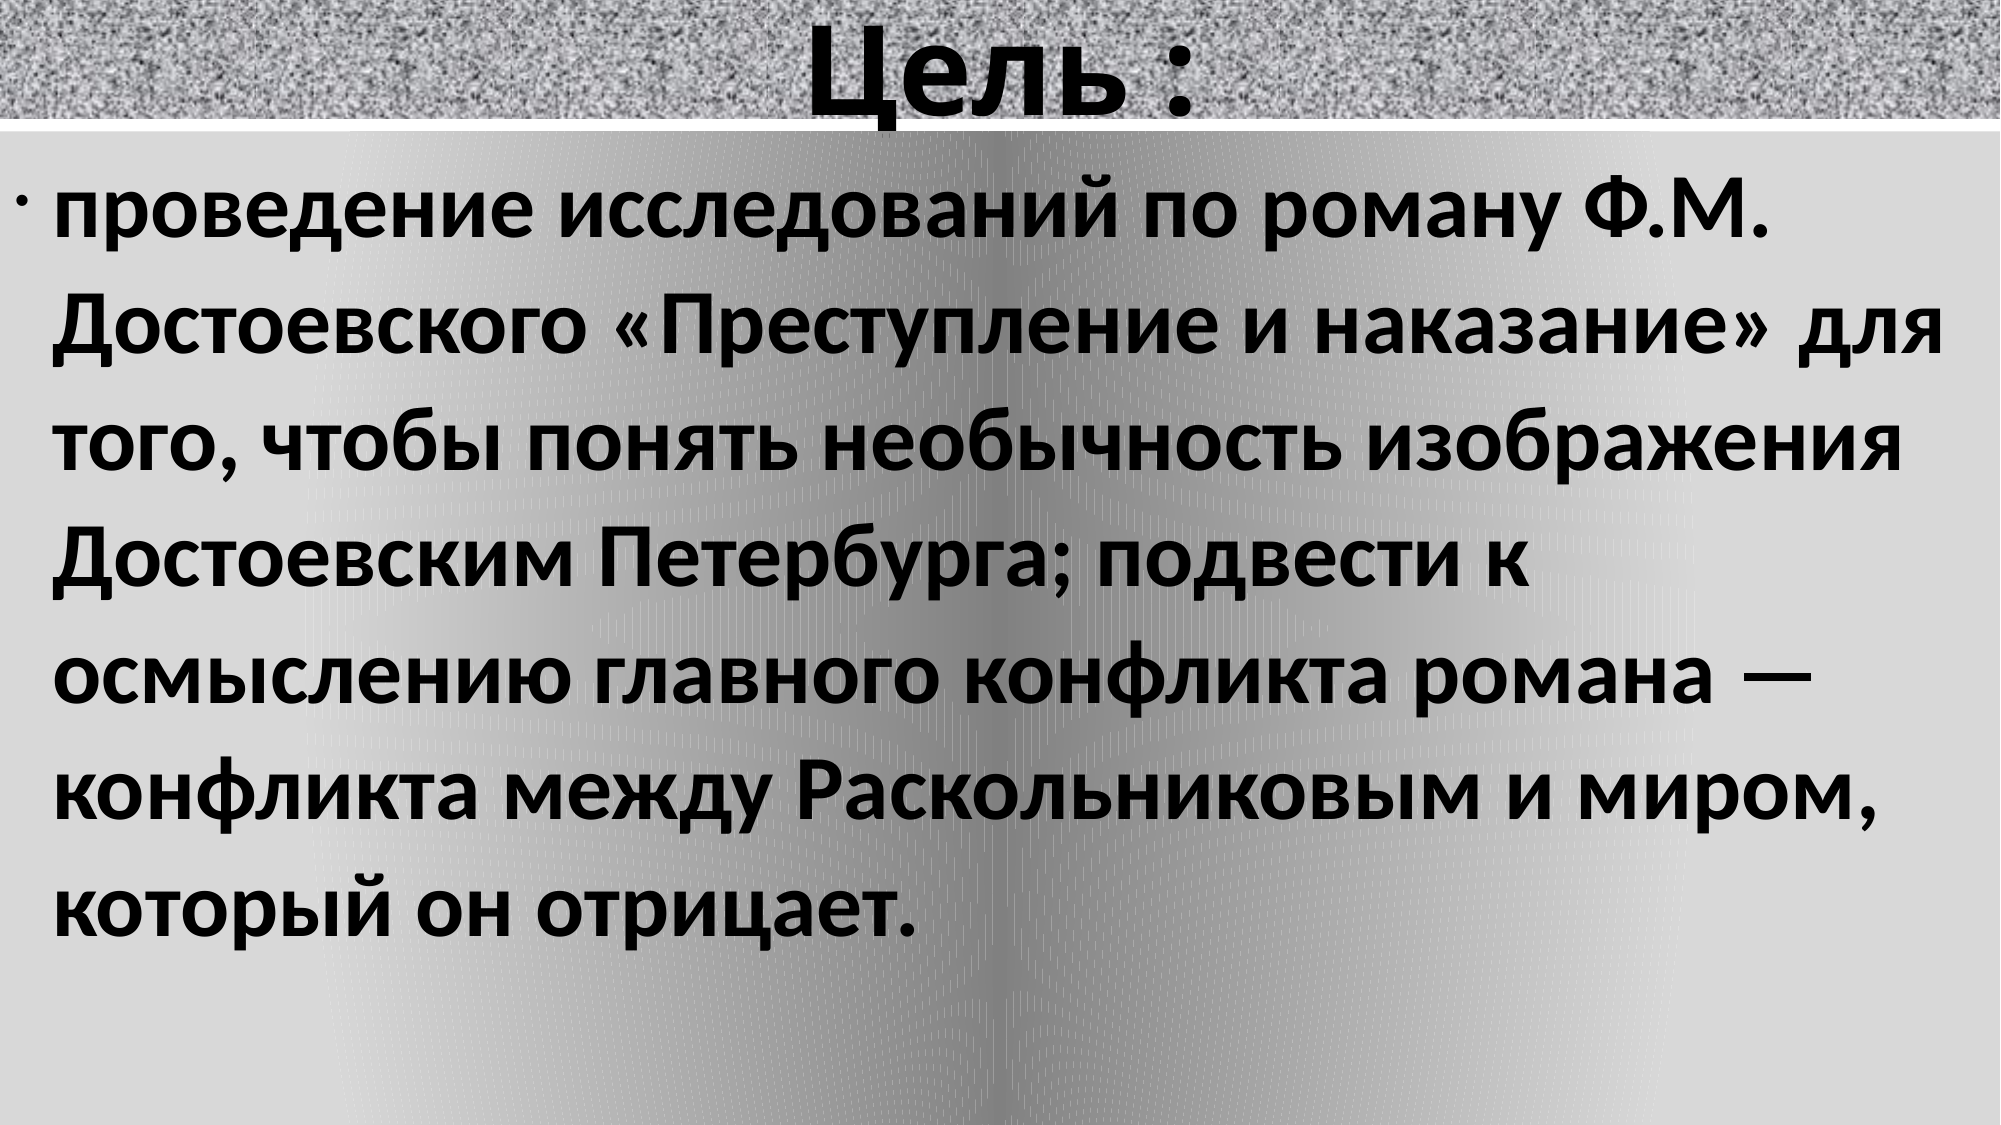

# Цель :
проведение исследований по роману Ф.М. Достоевского «Преступление и наказание» для того, чтобы понять необычность изображения Достоевским Петербурга; подвести к осмыслению главного конфликта романа — конфликта между Раскольниковым и миром, который он отрицает.